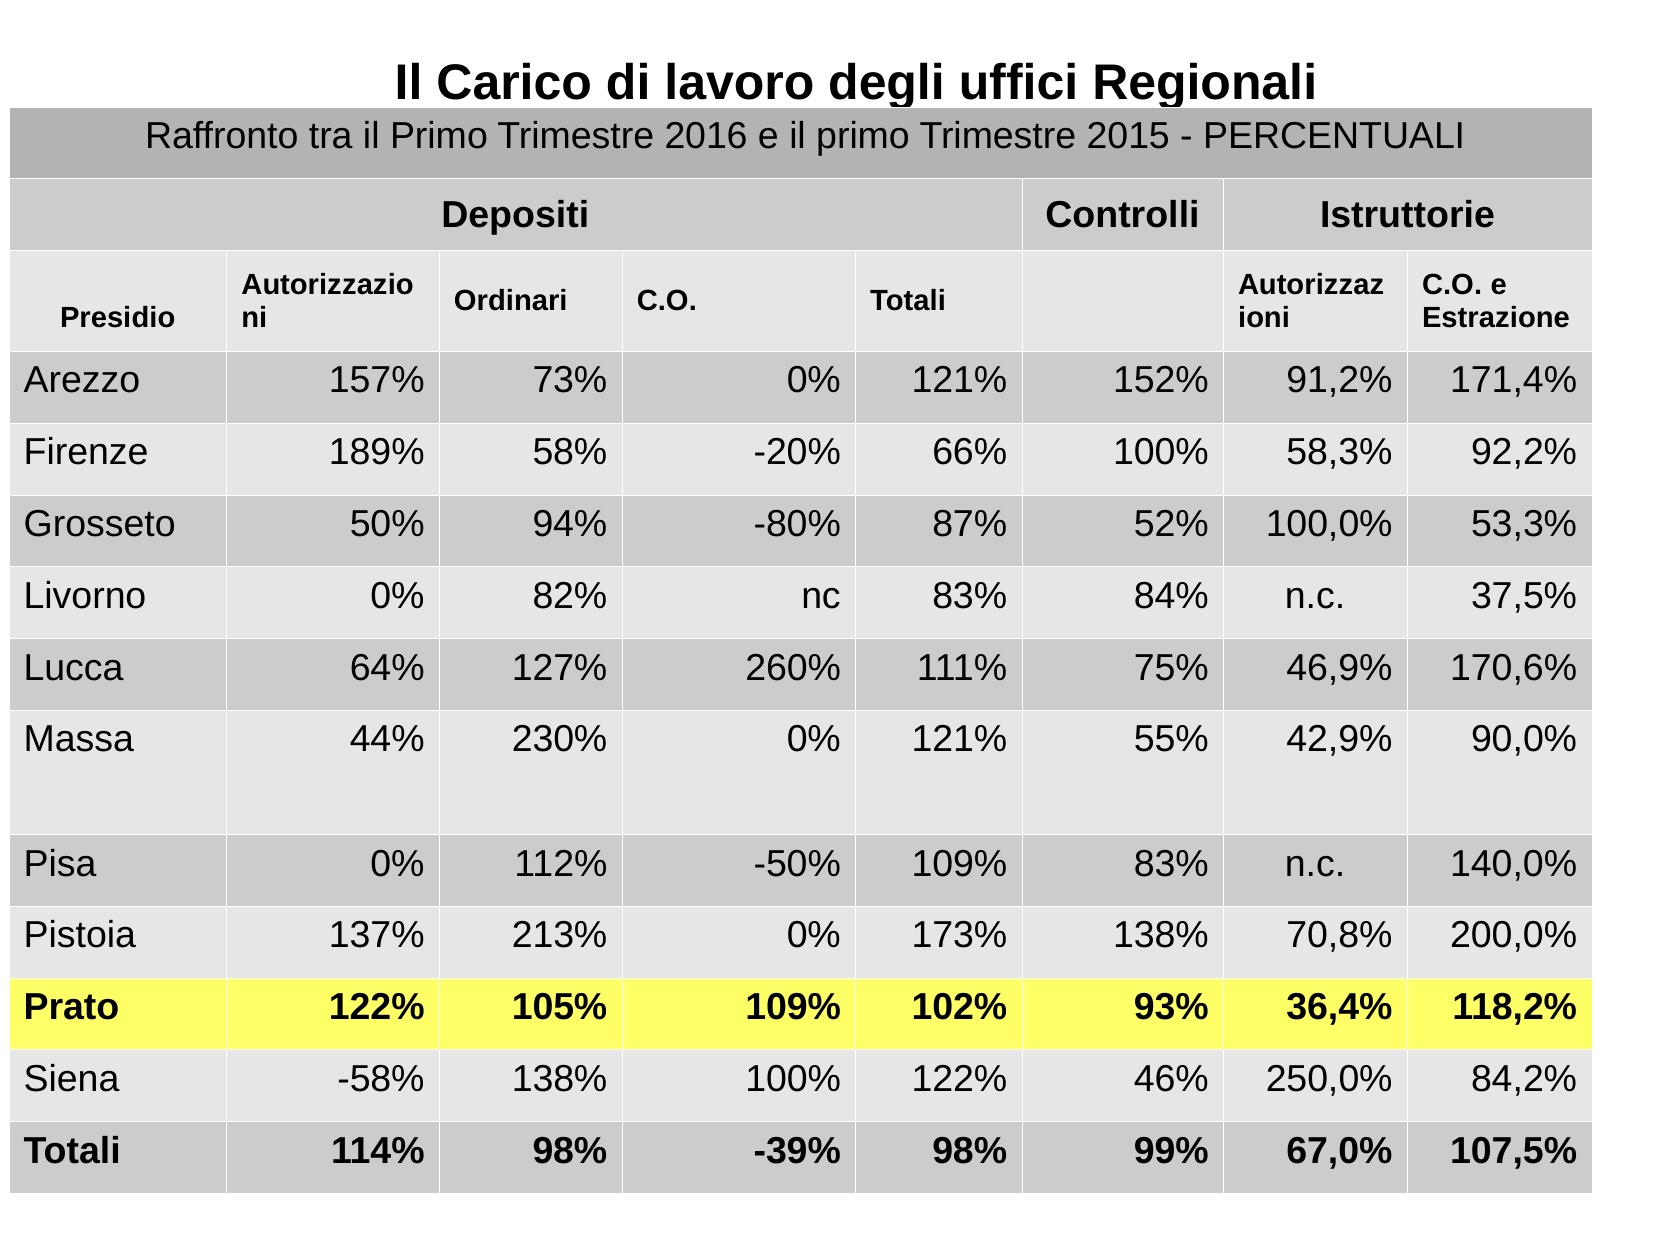

Il Carico di lavoro degli uffici Regionali
| Raffronto tra il Primo Trimestre 2016 e il primo Trimestre 2015 - PERCENTUALI | | | | | | | |
| --- | --- | --- | --- | --- | --- | --- | --- |
| Depositi | | | | | Controlli | Istruttorie | |
| Presidio | Autorizzazioni | Ordinari | C.O. | Totali | | Autorizzazioni | C.O. e Estrazione |
| Arezzo | 157% | 73% | 0% | 121% | 152% | 91,2% | 171,4% |
| Firenze | 189% | 58% | -20% | 66% | 100% | 58,3% | 92,2% |
| Grosseto | 50% | 94% | -80% | 87% | 52% | 100,0% | 53,3% |
| Livorno | 0% | 82% | nc | 83% | 84% | n.c. | 37,5% |
| Lucca | 64% | 127% | 260% | 111% | 75% | 46,9% | 170,6% |
| Massa | 44% | 230% | 0% | 121% | 55% | 42,9% | 90,0% |
| Pisa | 0% | 112% | -50% | 109% | 83% | n.c. | 140,0% |
| Pistoia | 137% | 213% | 0% | 173% | 138% | 70,8% | 200,0% |
| Prato | 122% | 105% | 109% | 102% | 93% | 36,4% | 118,2% |
| Siena | -58% | 138% | 100% | 122% | 46% | 250,0% | 84,2% |
| Totali | 114% | 98% | -39% | 98% | 99% | 67,0% | 107,5% |